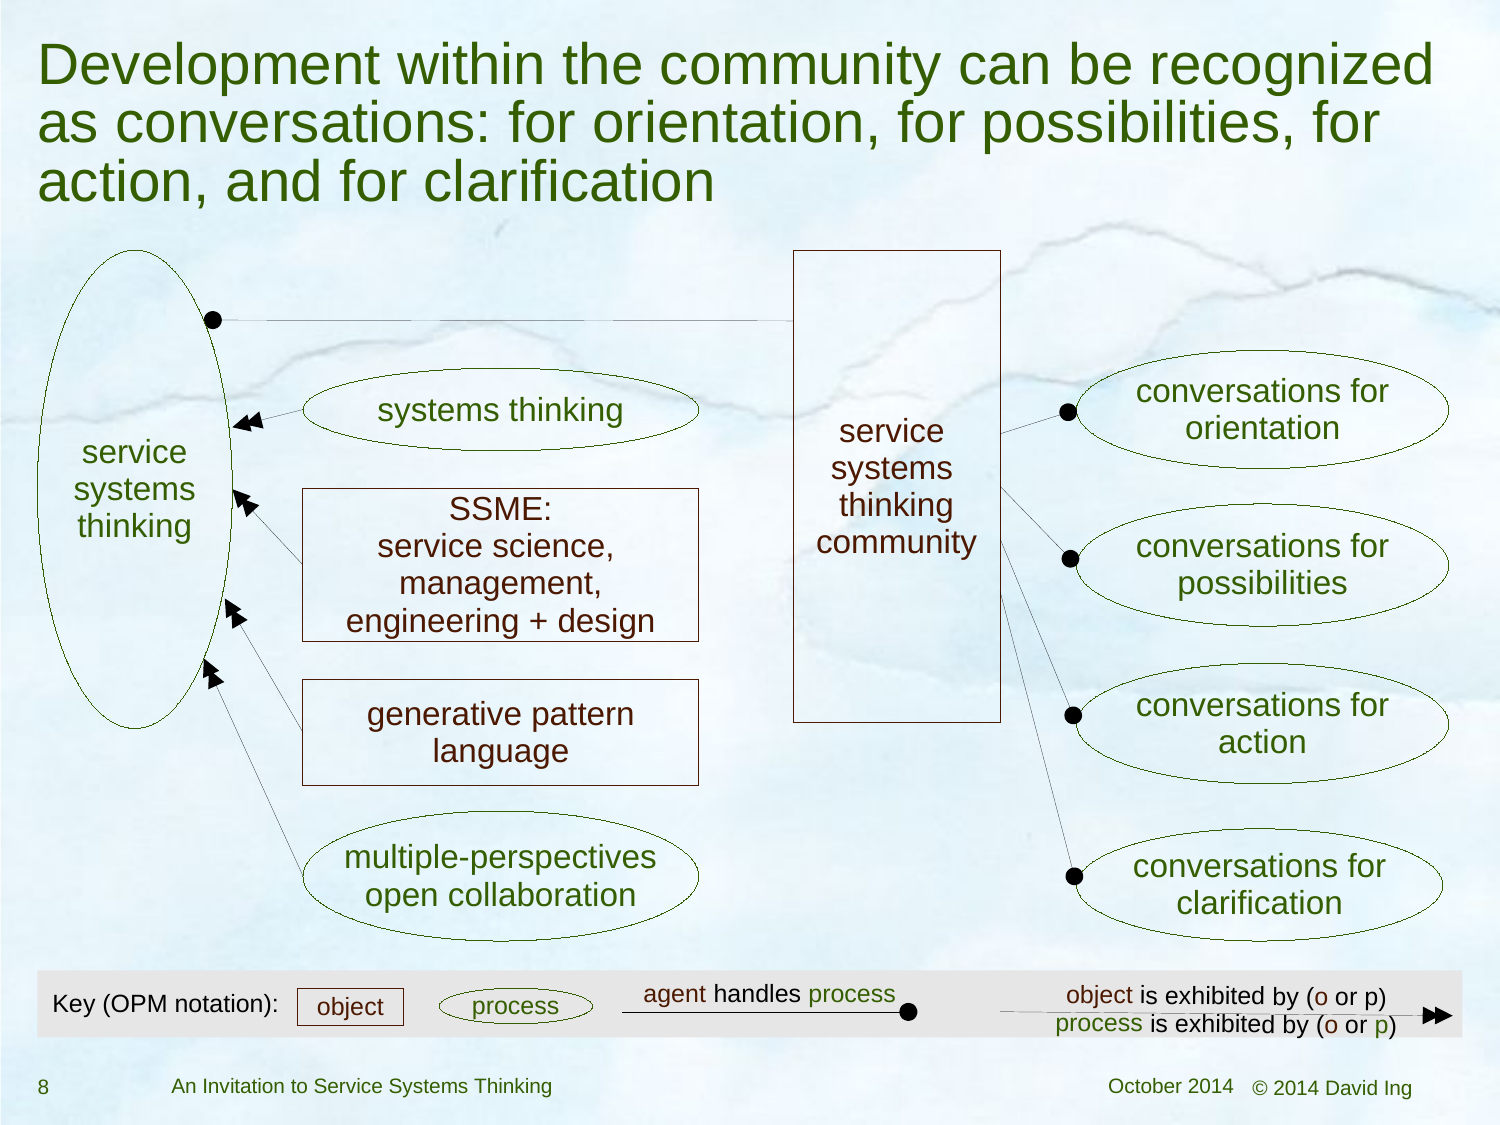

# Development within the community can be recognized as conversations: for orientation, for possibilities, for action, and for clarification
service
systems
thinking
service
systems
thinking
community
conversations for
orientation
systems thinking
SSME:
service science,
management,
engineering + design
conversations for
possibilities
conversations for
action
generative pattern
language
multiple-perspectives
open collaboration
conversations for
clarification
Key (OPM notation):
object
process
object is exhibited by (o or p)
process is exhibited by (o or p)
agent handles process
An Invitation to Service Systems Thinking
October 2014
8